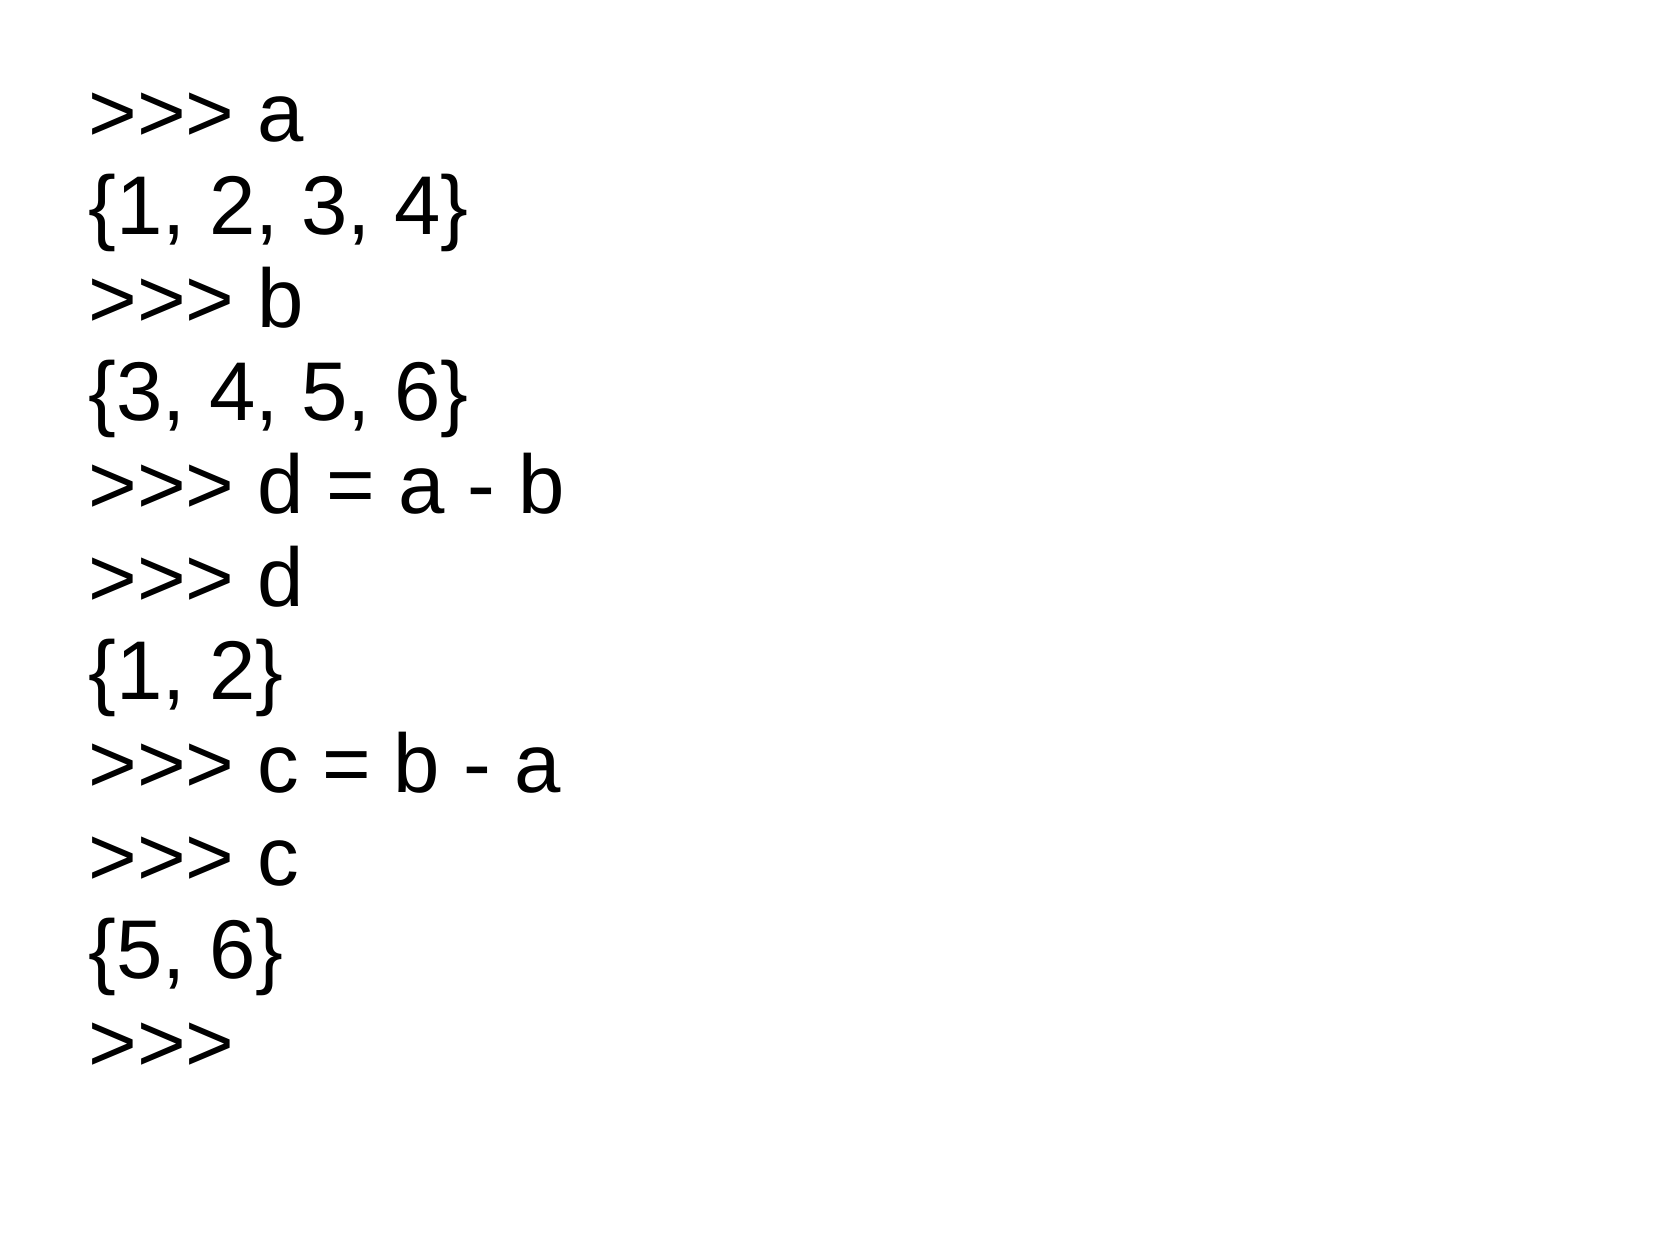

>>> a
{1, 2, 3, 4}
>>> b
{3, 4, 5, 6}
>>> d = a - b
>>> d
{1, 2}
>>> c = b - a
>>> c
{5, 6}
>>>